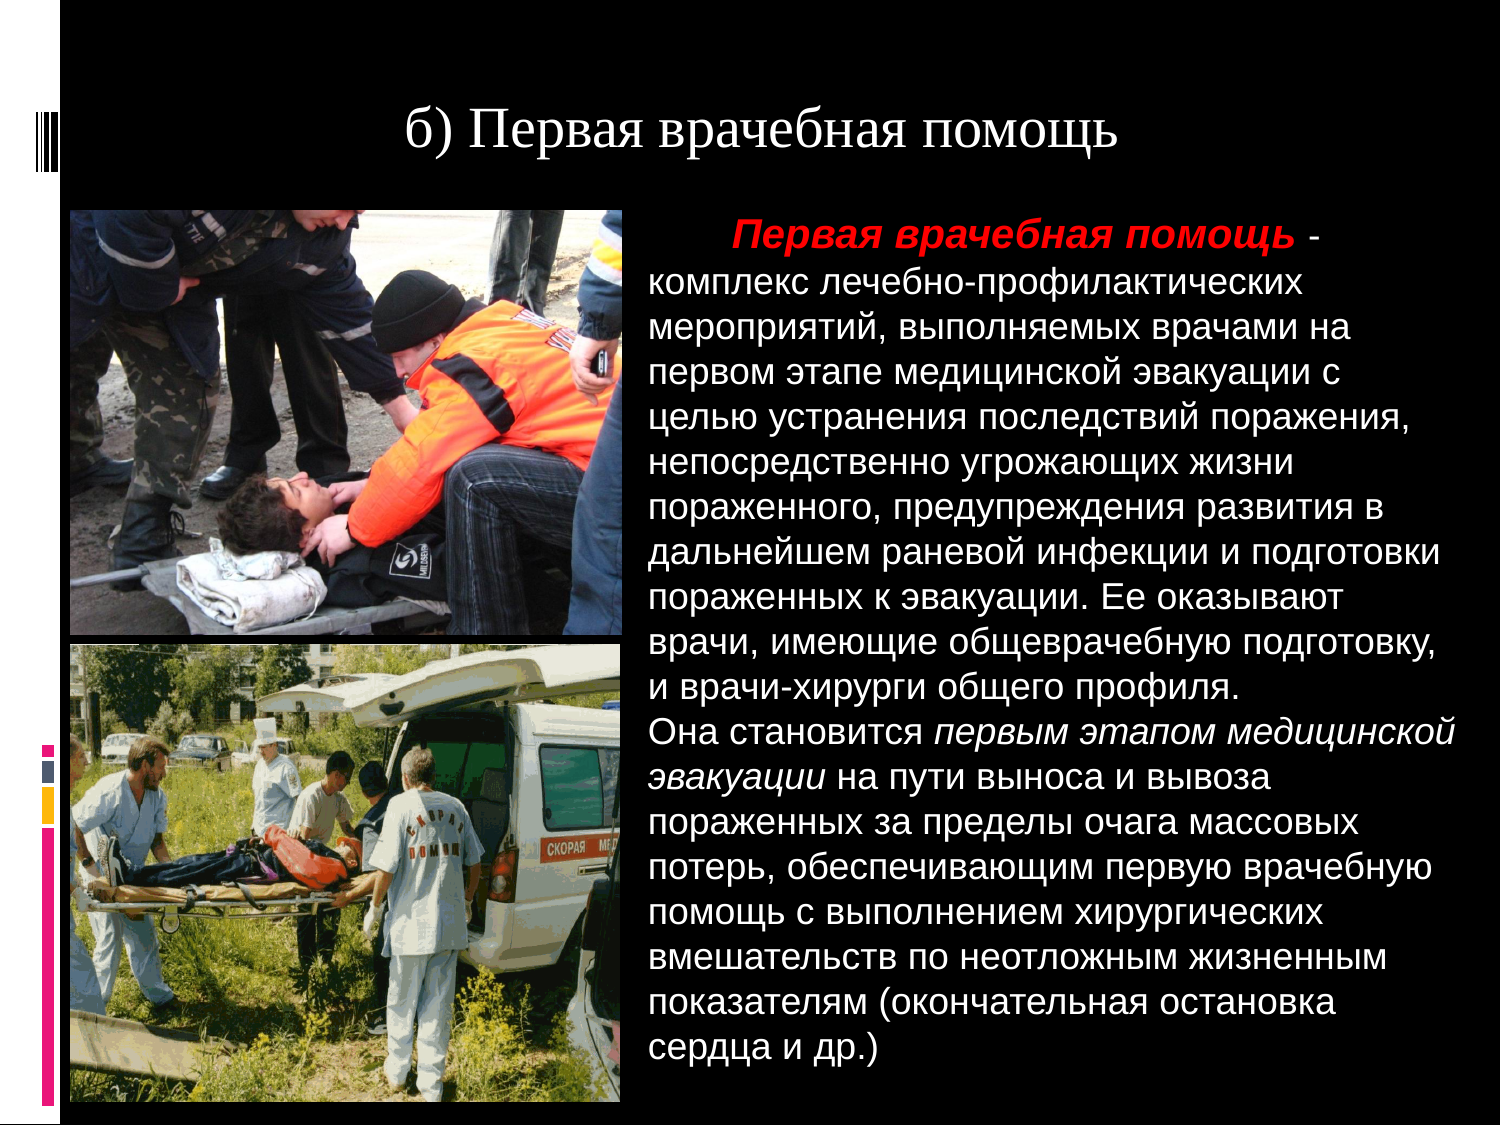

б) Первая врачебная помощь
 Первая врачебная помощь - комплекс лечебно-профилактических мероприятий, выполняемых врачами на первом этапе медицинской эвакуации с целью устранения последствий поражения, непосредственно угрожающих жизни пораженного, предупреждения развития в дальнейшем раневой инфекции и подготовки пораженных к эвакуации. Ее оказывают врачи, имеющие общеврачебную подготовку, и врачи-хирурги общего профиля.
Она становится первым этапом медицинской эвакуации на пути выноса и вывоза пораженных за пределы очага массовых потерь, обеспечивающим первую врачебную помощь с выполнением хирургических вмешательств по неотложным жизненным показателям (окончательная остановка сердца и др.)